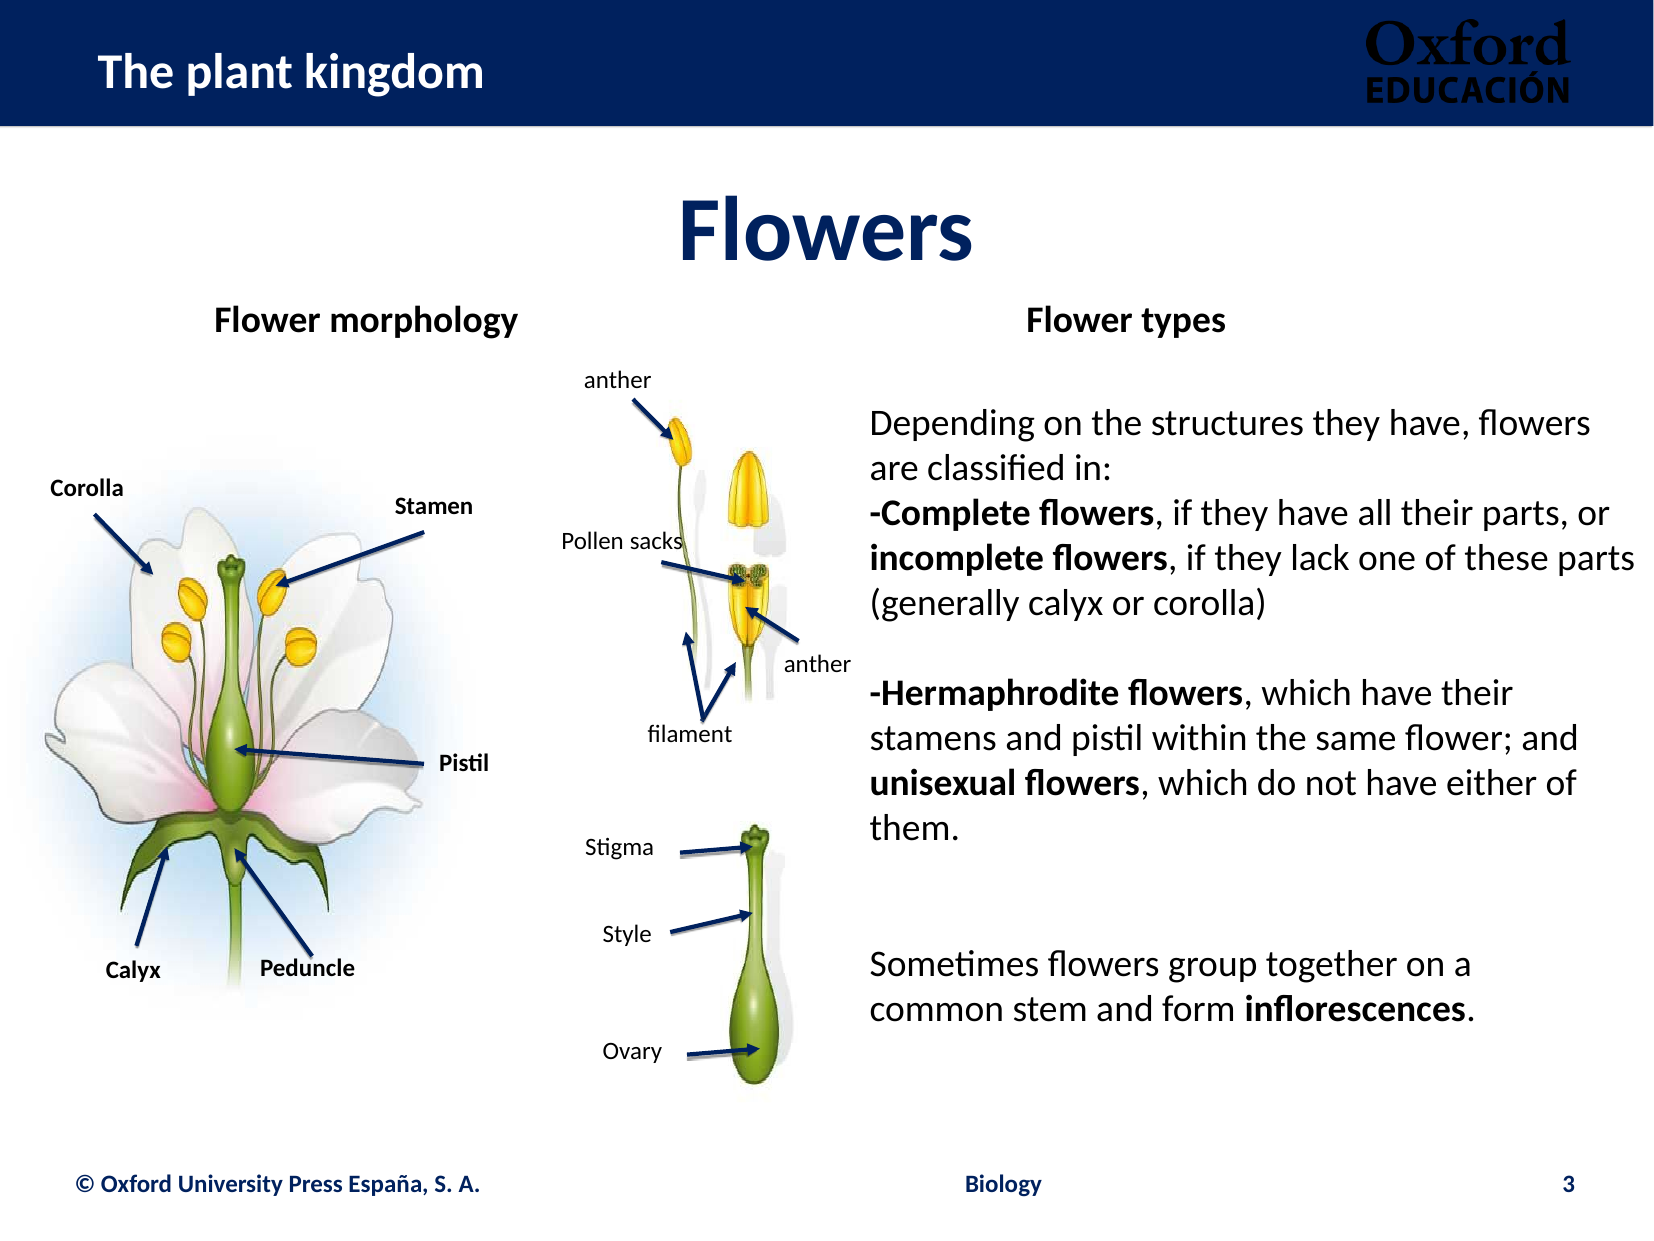

# Flowers
Flower morphology
Flower types
anther
Depending on the structures they have, flowers are classified in:
-Complete flowers, if they have all their parts, or incomplete flowers, if they lack one of these parts (generally calyx or corolla)
-Hermaphrodite flowers, which have their stamens and pistil within the same flower; and unisexual flowers, which do not have either of them.
Corolla
Stamen
Pollen sacks
anther
filament
Pistil
Stigma
Style
Sometimes flowers group together on a common stem and form inflorescences.
Peduncle
Calyx
Ovary
© Oxford University Press España, S. A.
Biology